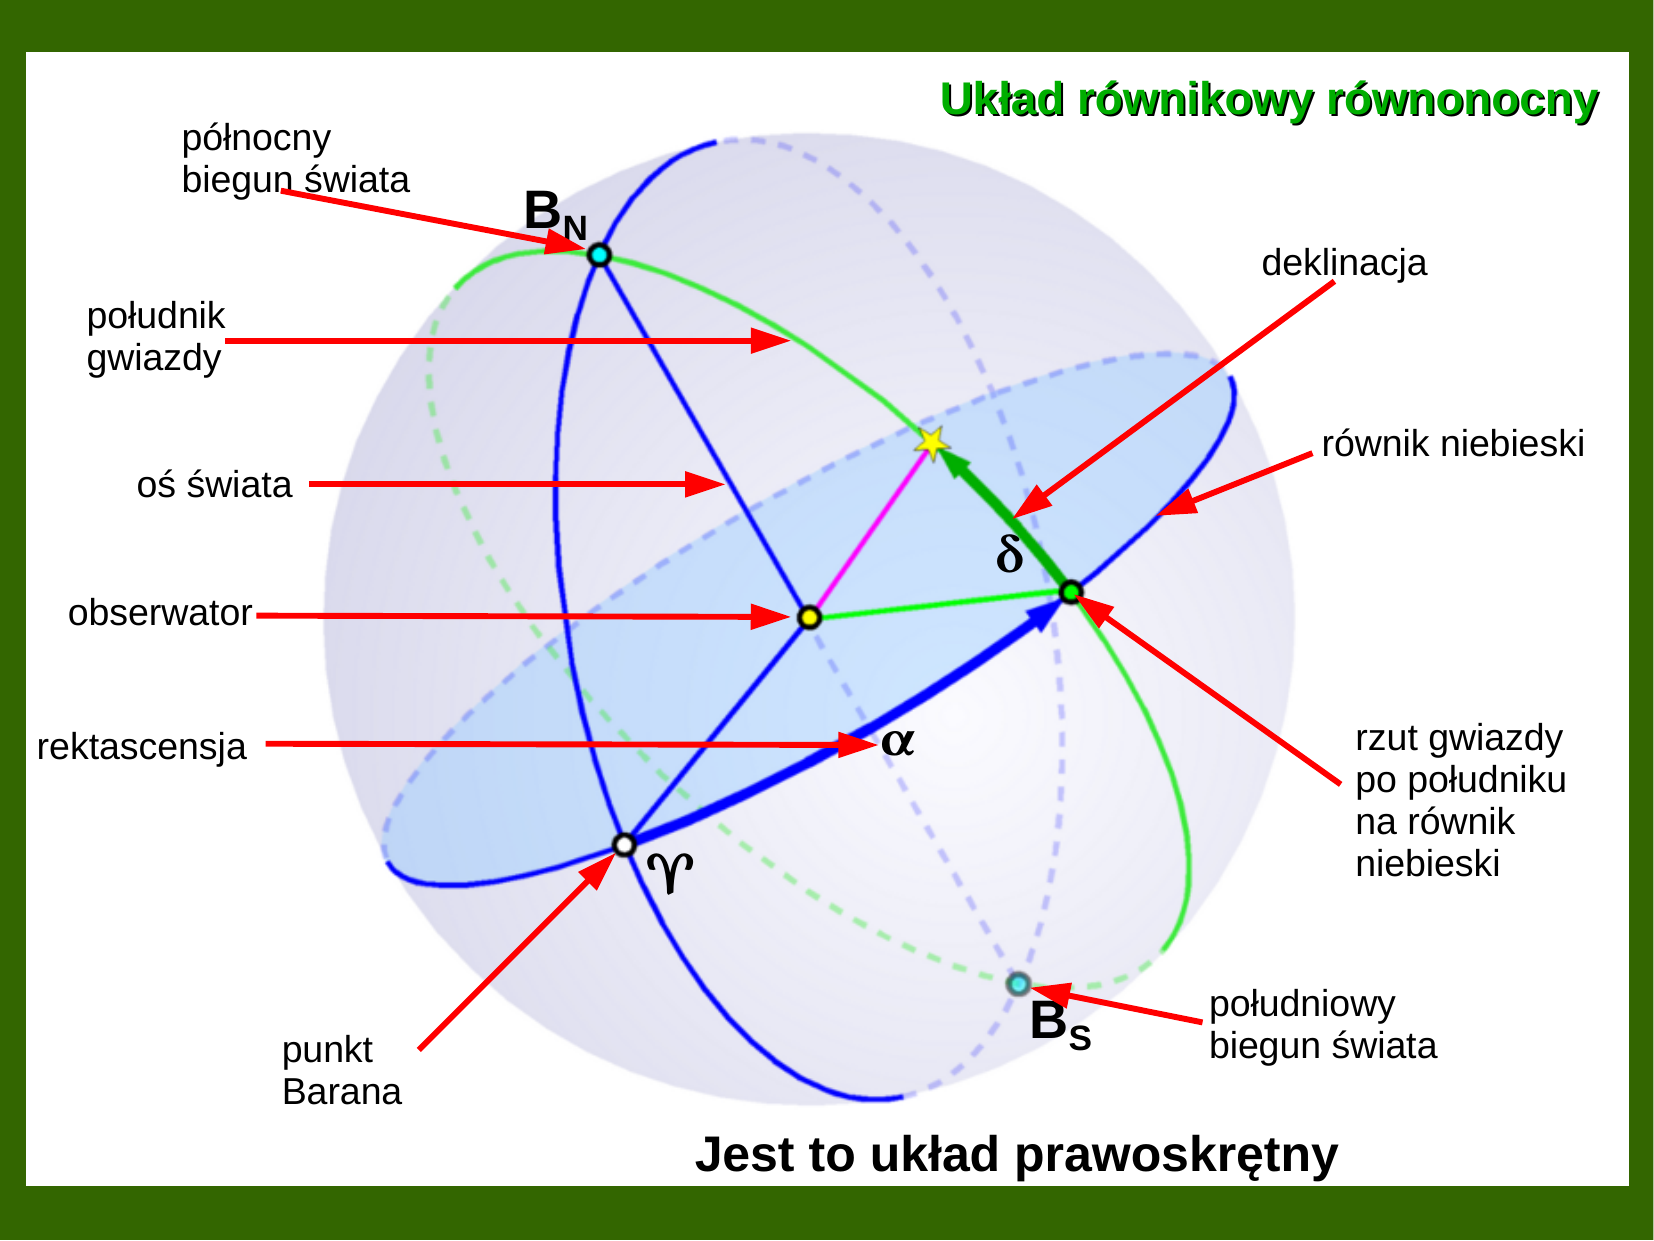

Układ równikowy równonocny
północny
biegun świata
BN
deklinacja
południk
gwiazdy
równik niebieski
oś świata
δ
obserwator
α
rzut gwiazdy
po południku
na równik
niebieski
rektascensja
♈
południowy
biegun świata
BS
punkt
Barana
Jest to układ prawoskrętny